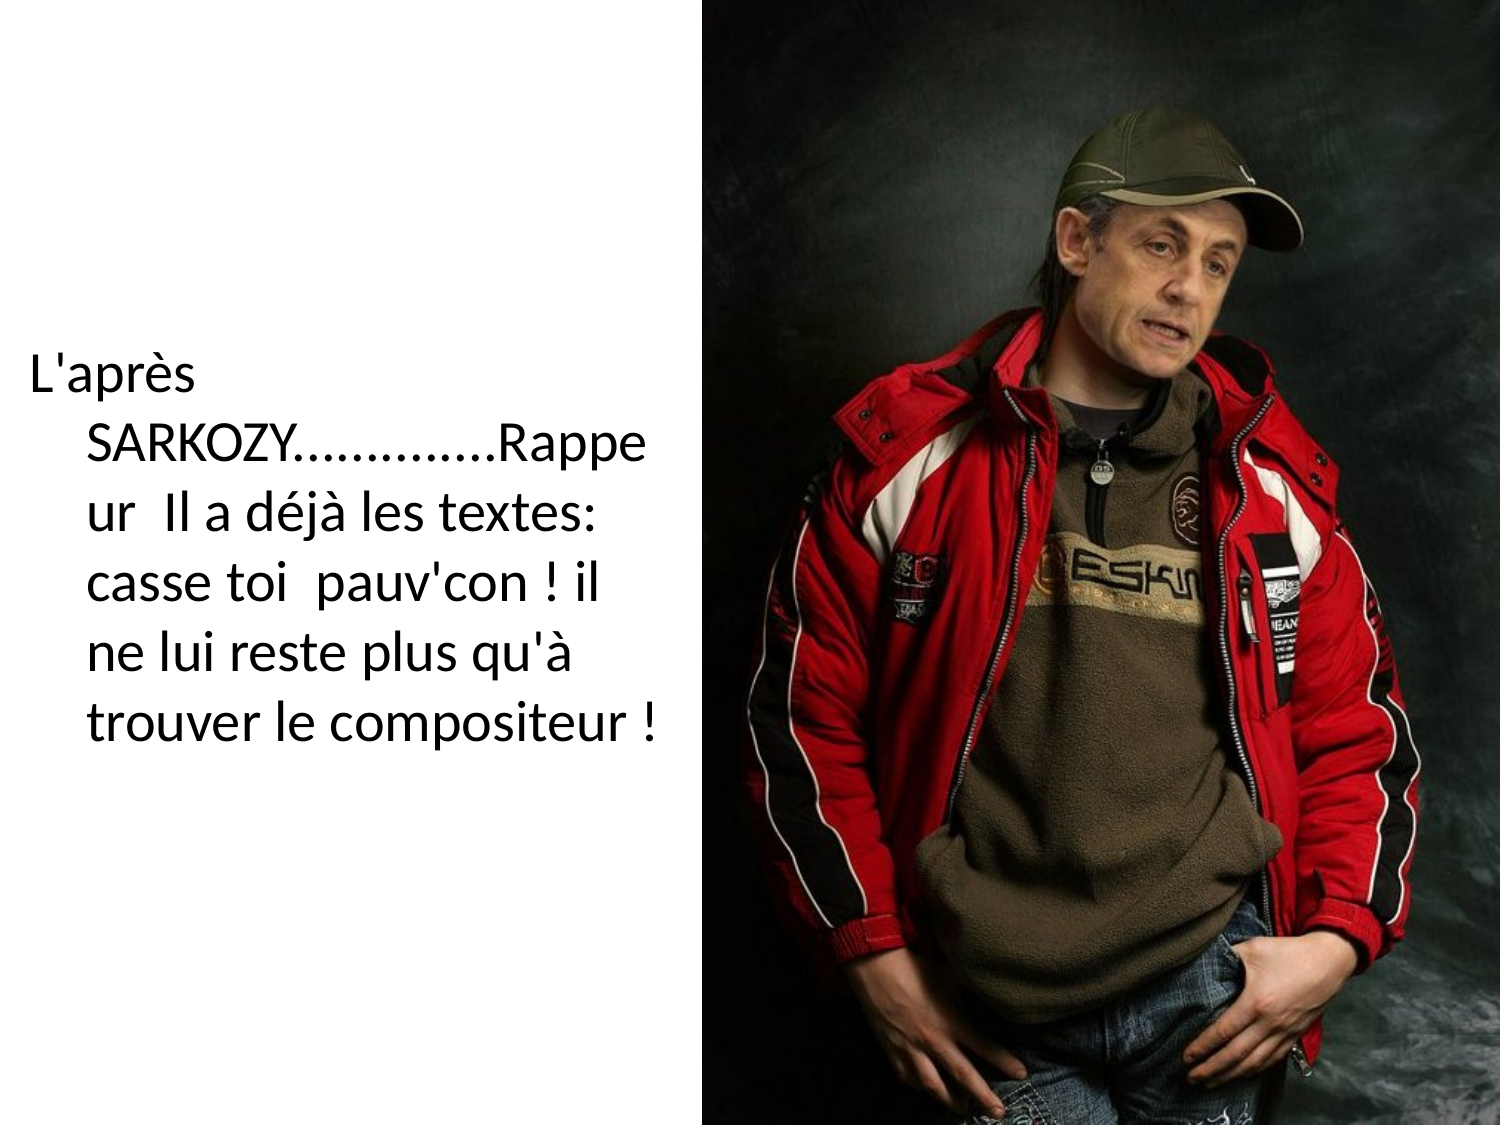

# L'après SARKOZY..............Rappeur Il a déjà les textes: casse toi pauv'con ! il ne lui reste plus qu'à trouver le compositeur !